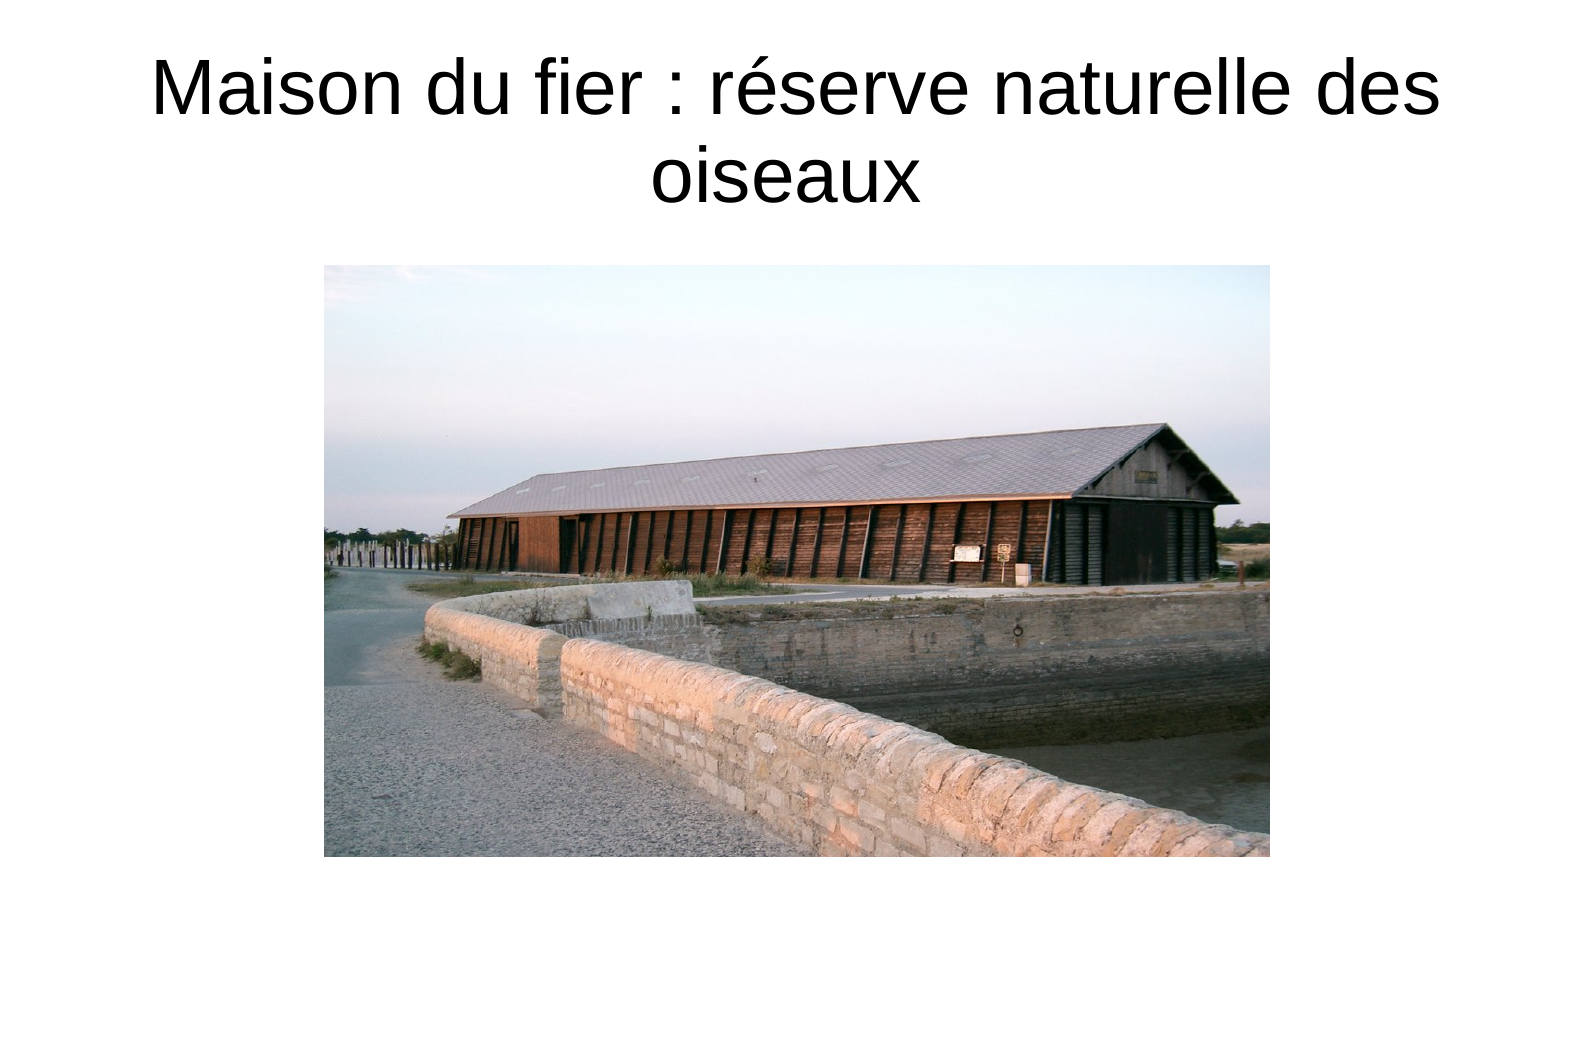

# Maison du fier : réserve naturelle des oiseaux